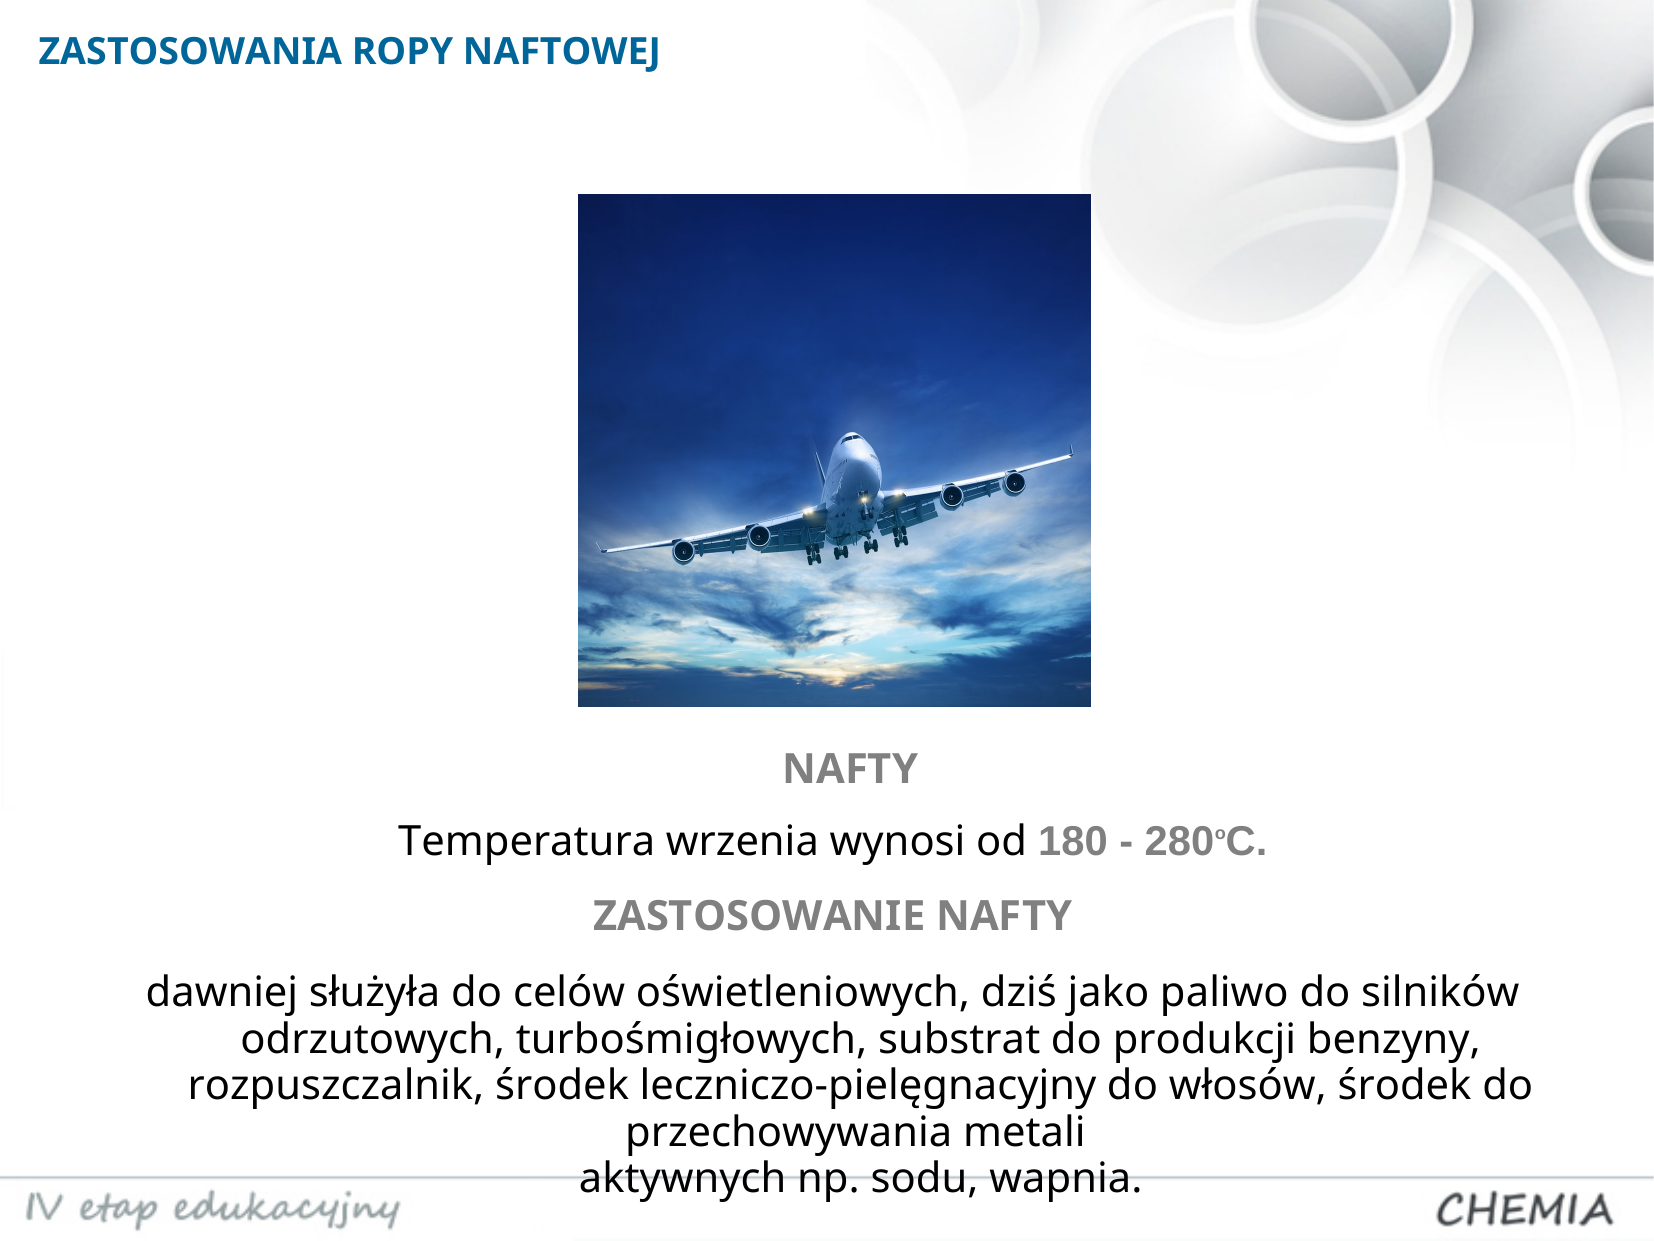

ZASTOSOWANIA ROPY NAFTOWEJ
NAFTY
# Temperatura wrzenia wynosi od 180 - 280oC.
ZASTOSOWANIE NAFTY
dawniej służyła do celów oświetleniowych, dziś jako paliwo do silników odrzutowych, turbośmigłowych, substrat do produkcji benzyny, rozpuszczalnik, środek leczniczo-pielęgnacyjny do włosów, środek do przechowywania metali
aktywnych np. sodu, wapnia.